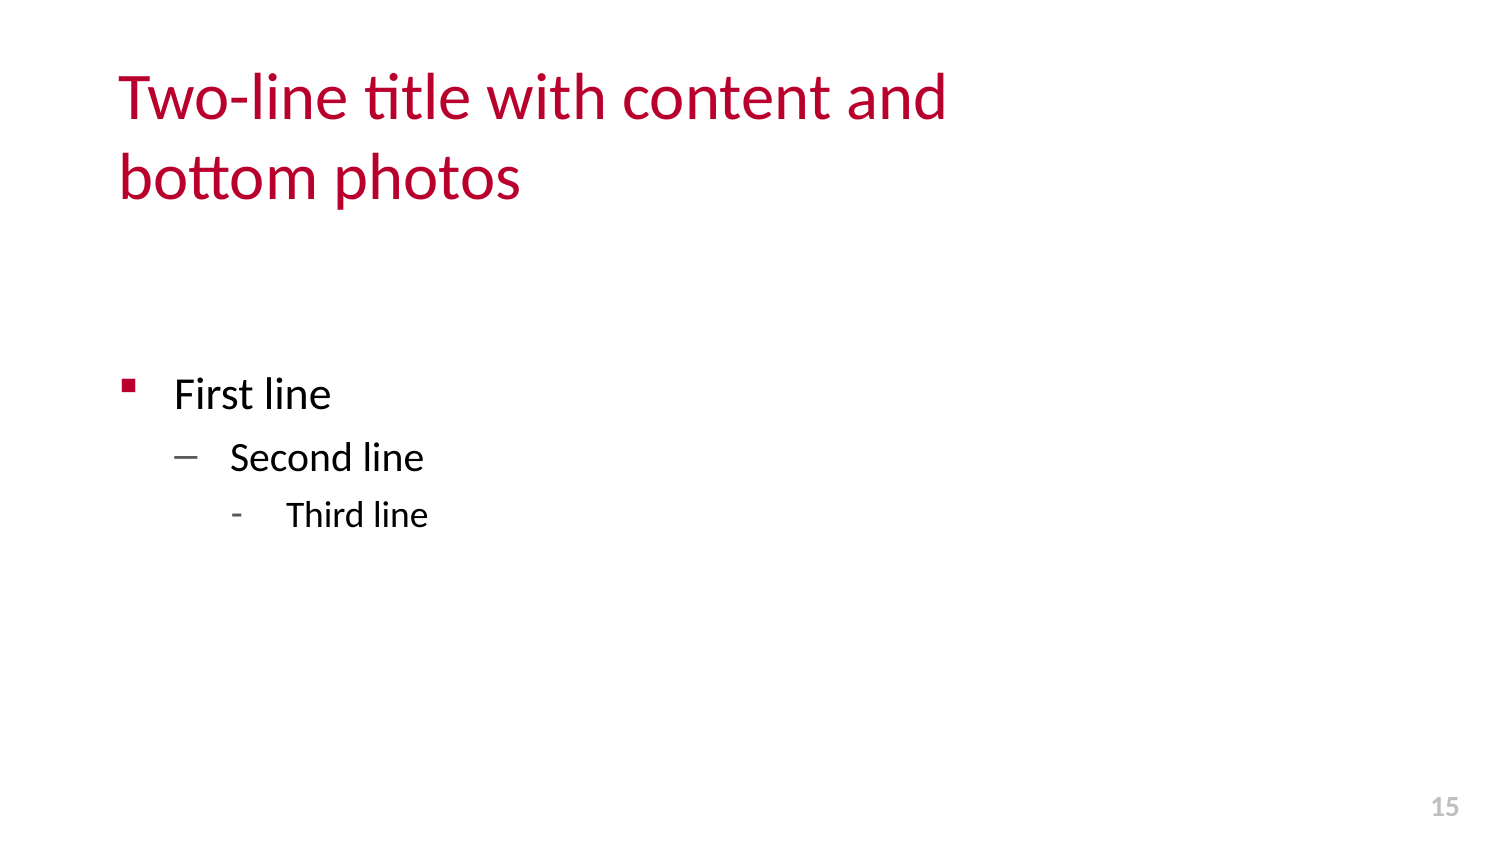

Two-line title with content and
bottom photos
# First line
Second line
Third line